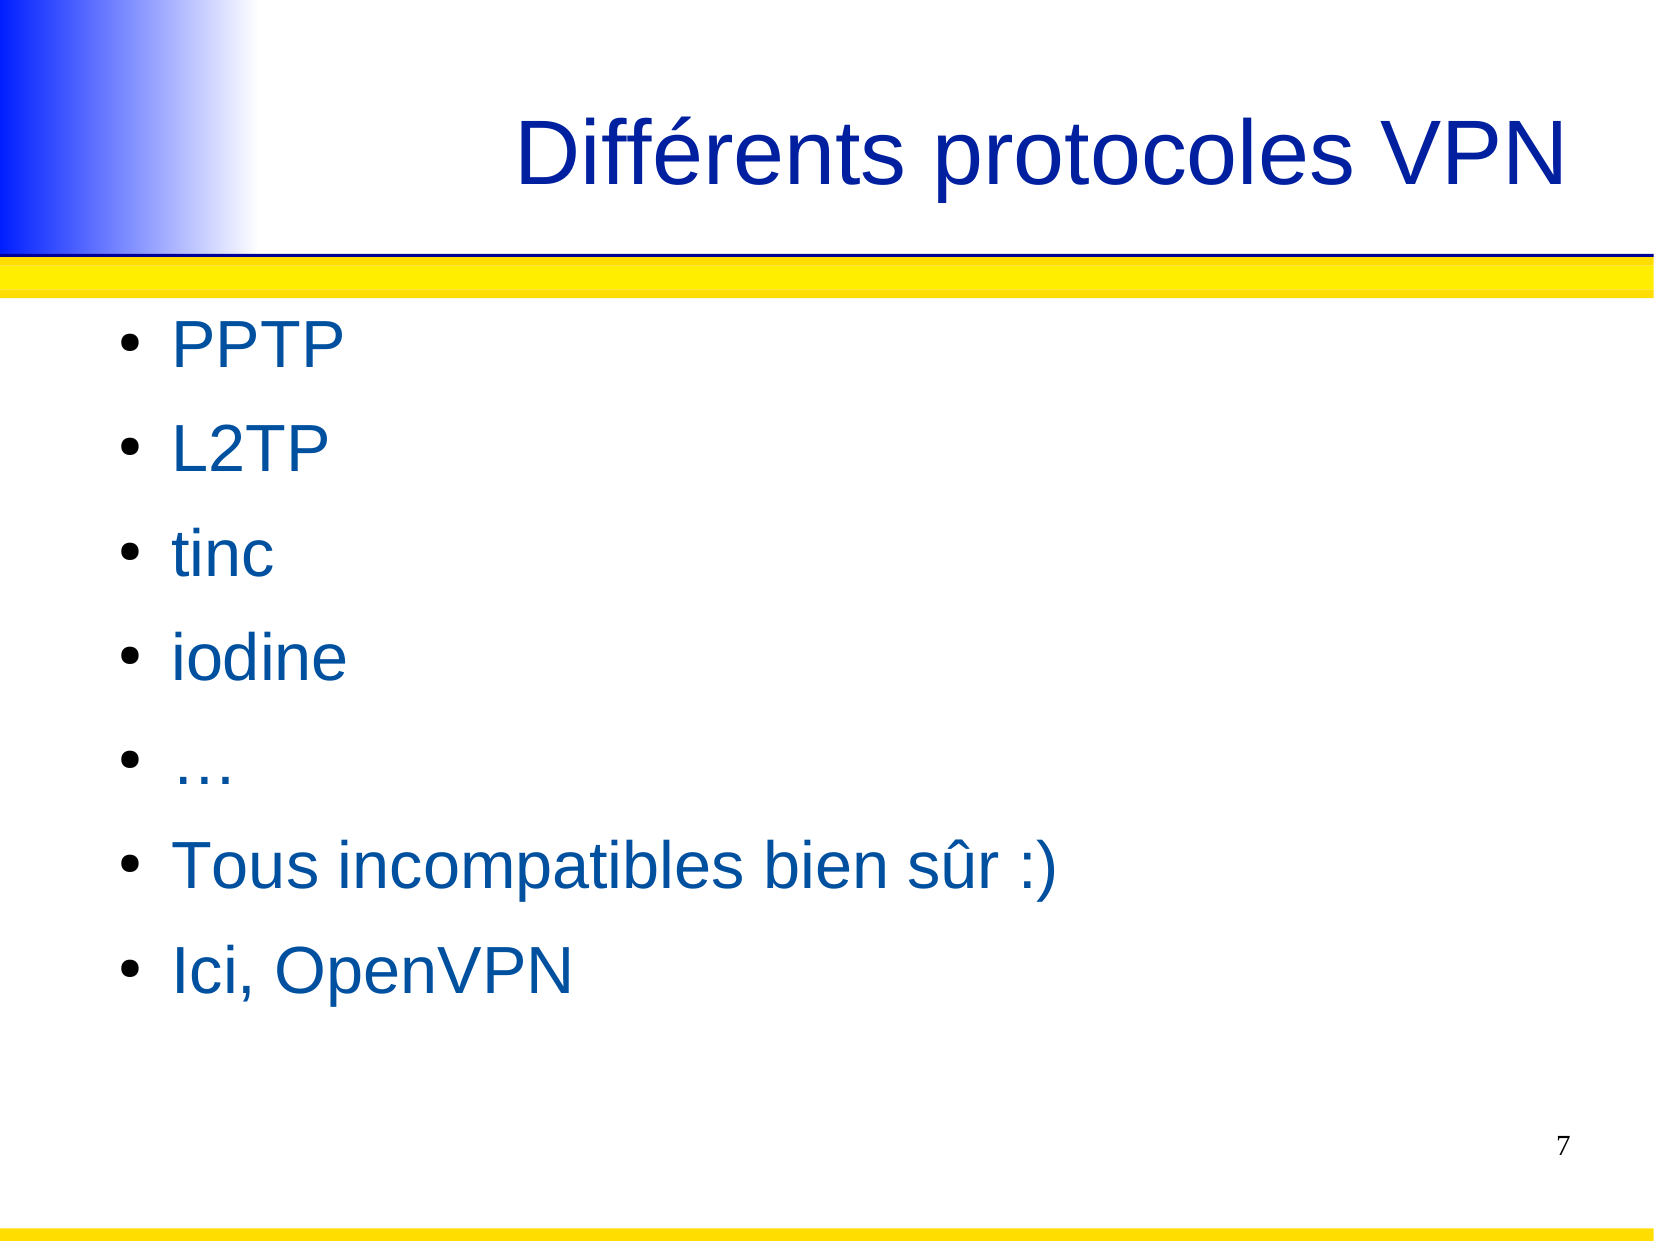

# Différents protocoles VPN
PPTP
L2TP
tinc
iodine
…
Tous incompatibles bien sûr :)
Ici, OpenVPN
7